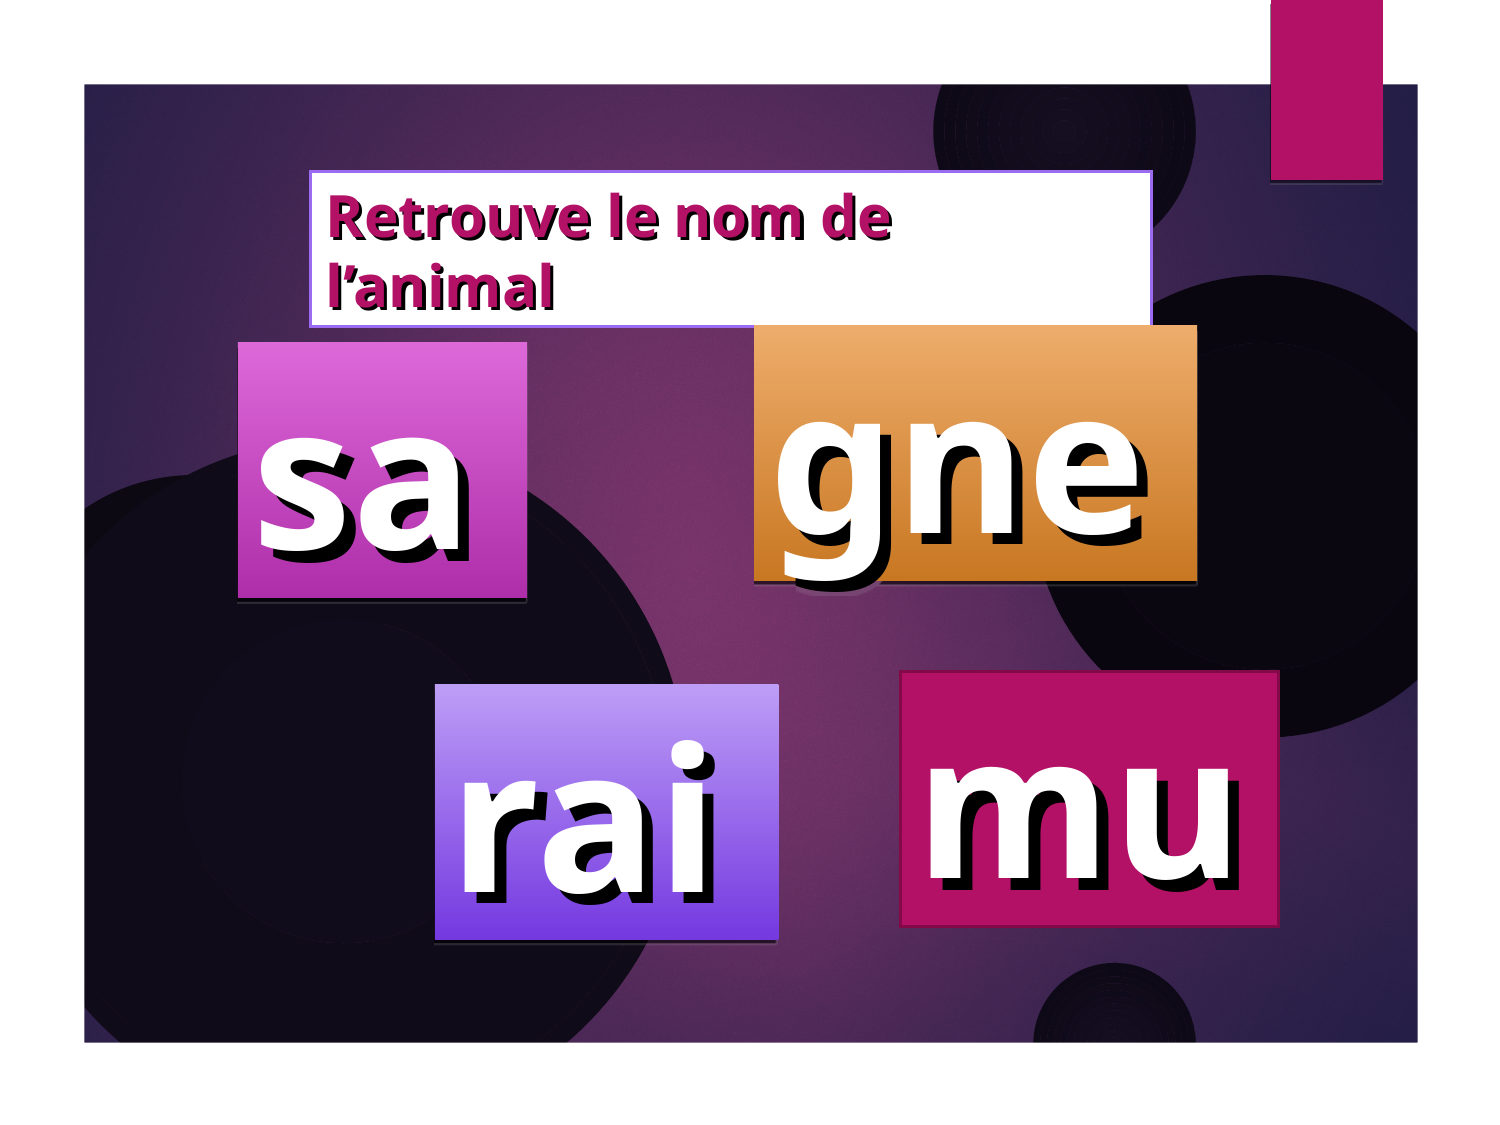

Retrouve le nom de l’animal
gne
sa
mu
rai